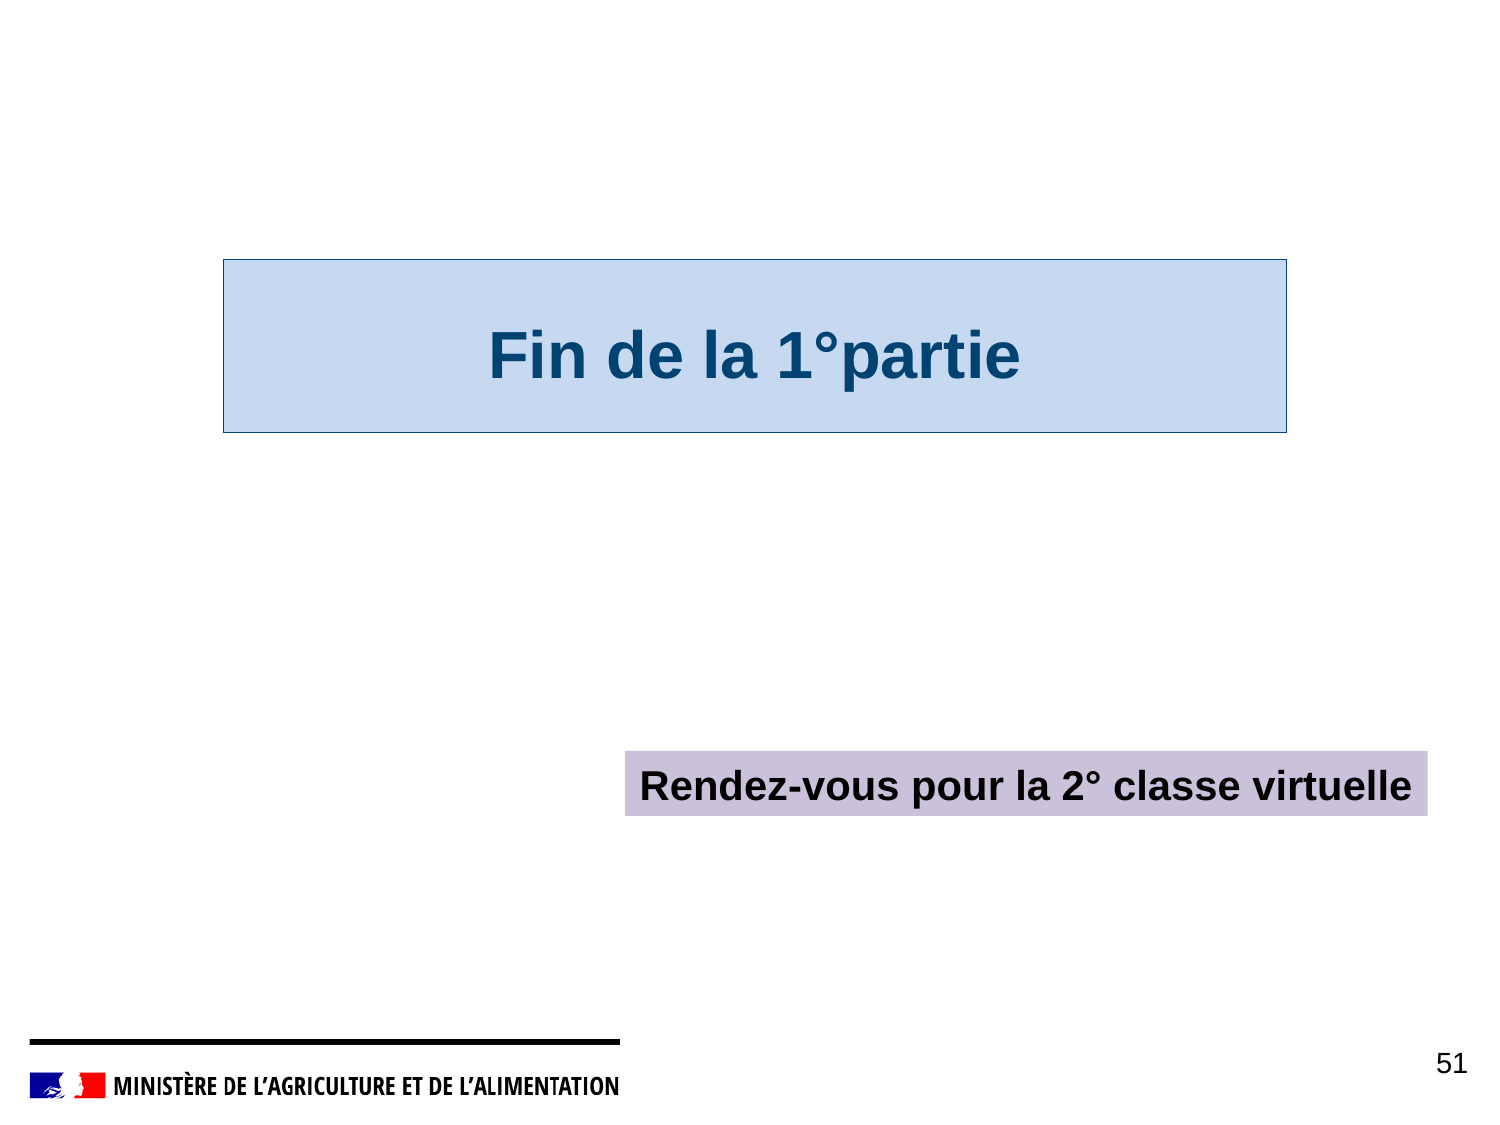

Fin de la 1°partie
Rendez-vous pour la 2° classe virtuelle